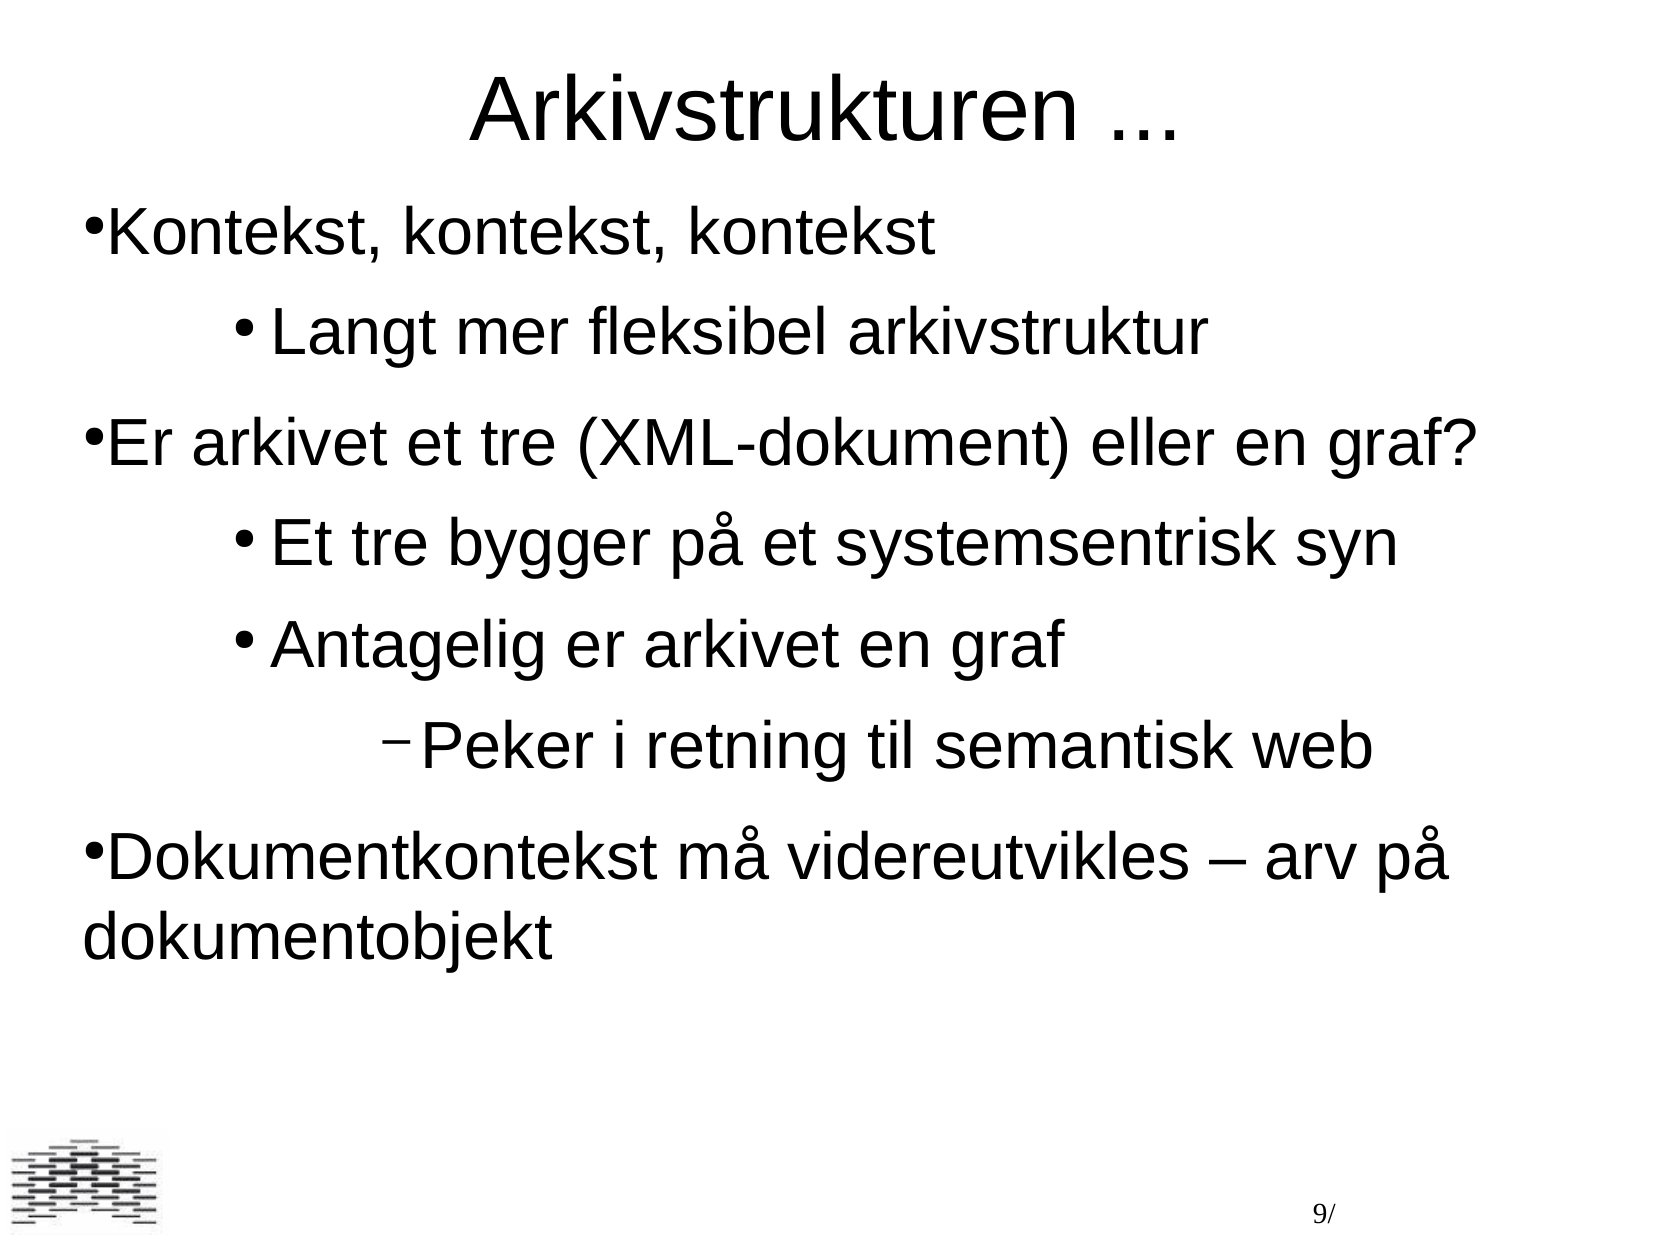

# Arkivstrukturen ...
Kontekst, kontekst, kontekst
Langt mer fleksibel arkivstruktur
Er arkivet et tre (XML-dokument) eller en graf?
Et tre bygger på et systemsentrisk syn
Antagelig er arkivet en graf
Peker i retning til semantisk web
Dokumentkontekst må videreutvikles – arv på dokumentobjekt